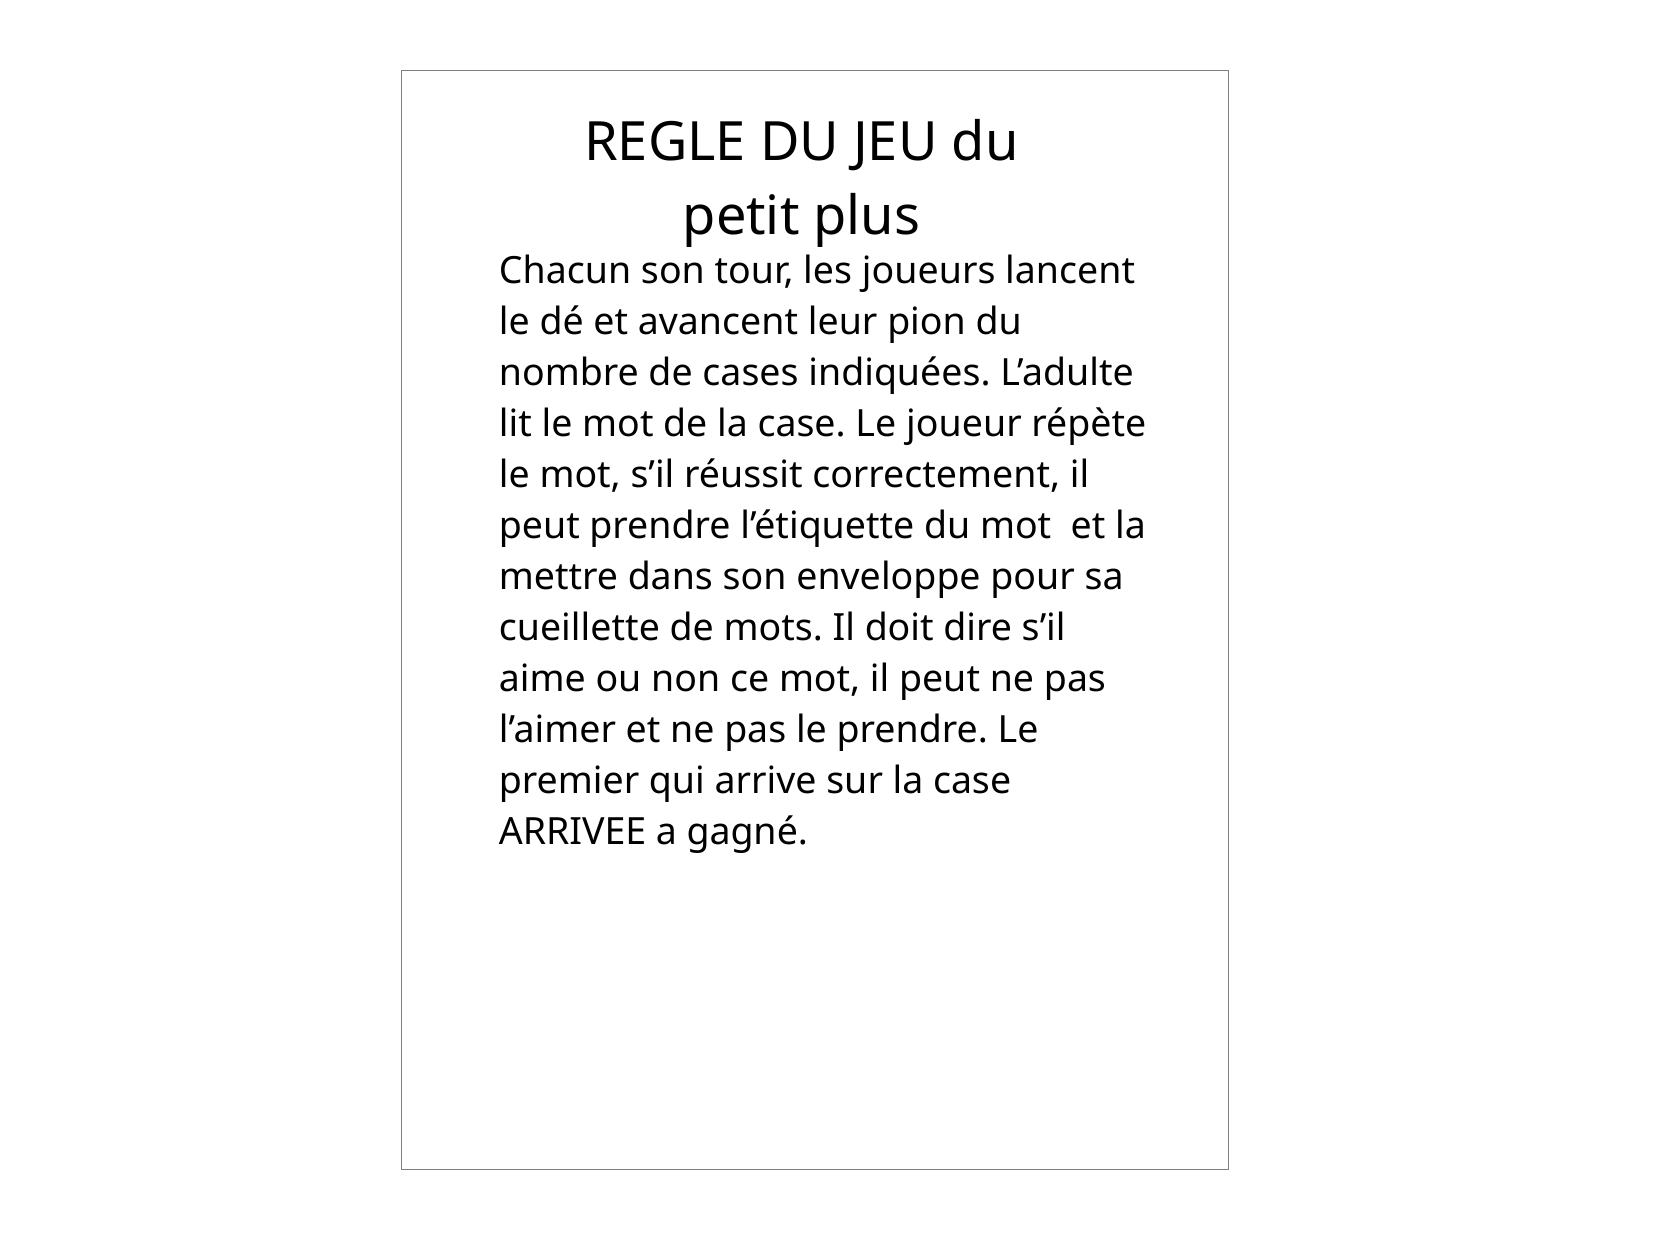

REGLE DU JEU du petit plus
Chacun son tour, les joueurs lancent le dé et avancent leur pion du nombre de cases indiquées. L’adulte lit le mot de la case. Le joueur répète le mot, s’il réussit correctement, il peut prendre l’étiquette du mot et la mettre dans son enveloppe pour sa cueillette de mots. Il doit dire s’il aime ou non ce mot, il peut ne pas l’aimer et ne pas le prendre. Le premier qui arrive sur la case ARRIVEE a gagné.